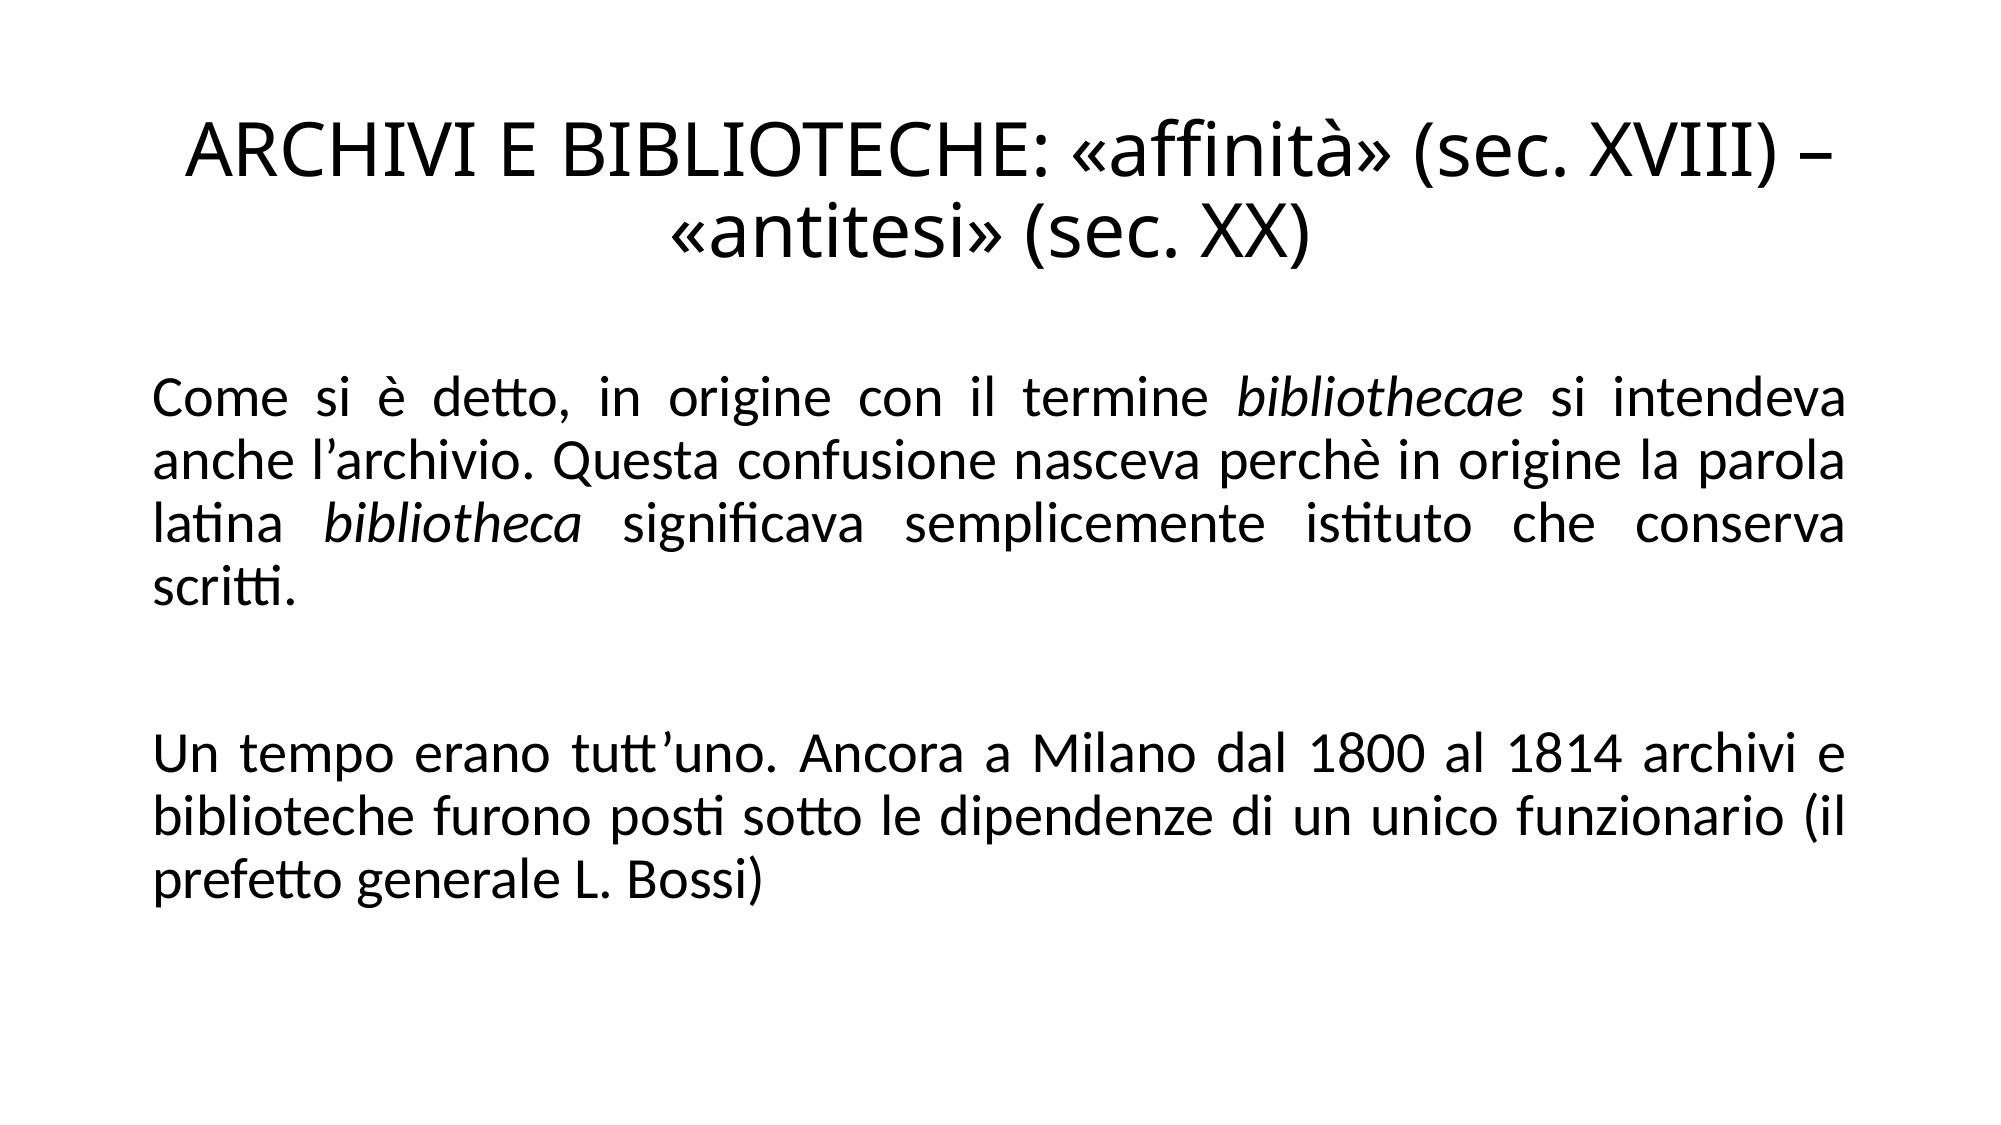

# ARCHIVI E BIBLIOTECHE: «affinità» (sec. XVIII) – «antitesi» (sec. XX)
Come si è detto, in origine con il termine bibliothecae si intendeva anche l’archivio. Questa confusione nasceva perchè in origine la parola latina bibliotheca significava semplicemente istituto che conserva scritti.
Un tempo erano tutt’uno. Ancora a Milano dal 1800 al 1814 archivi e biblioteche furono posti sotto le dipendenze di un unico funzionario (il prefetto generale L. Bossi)